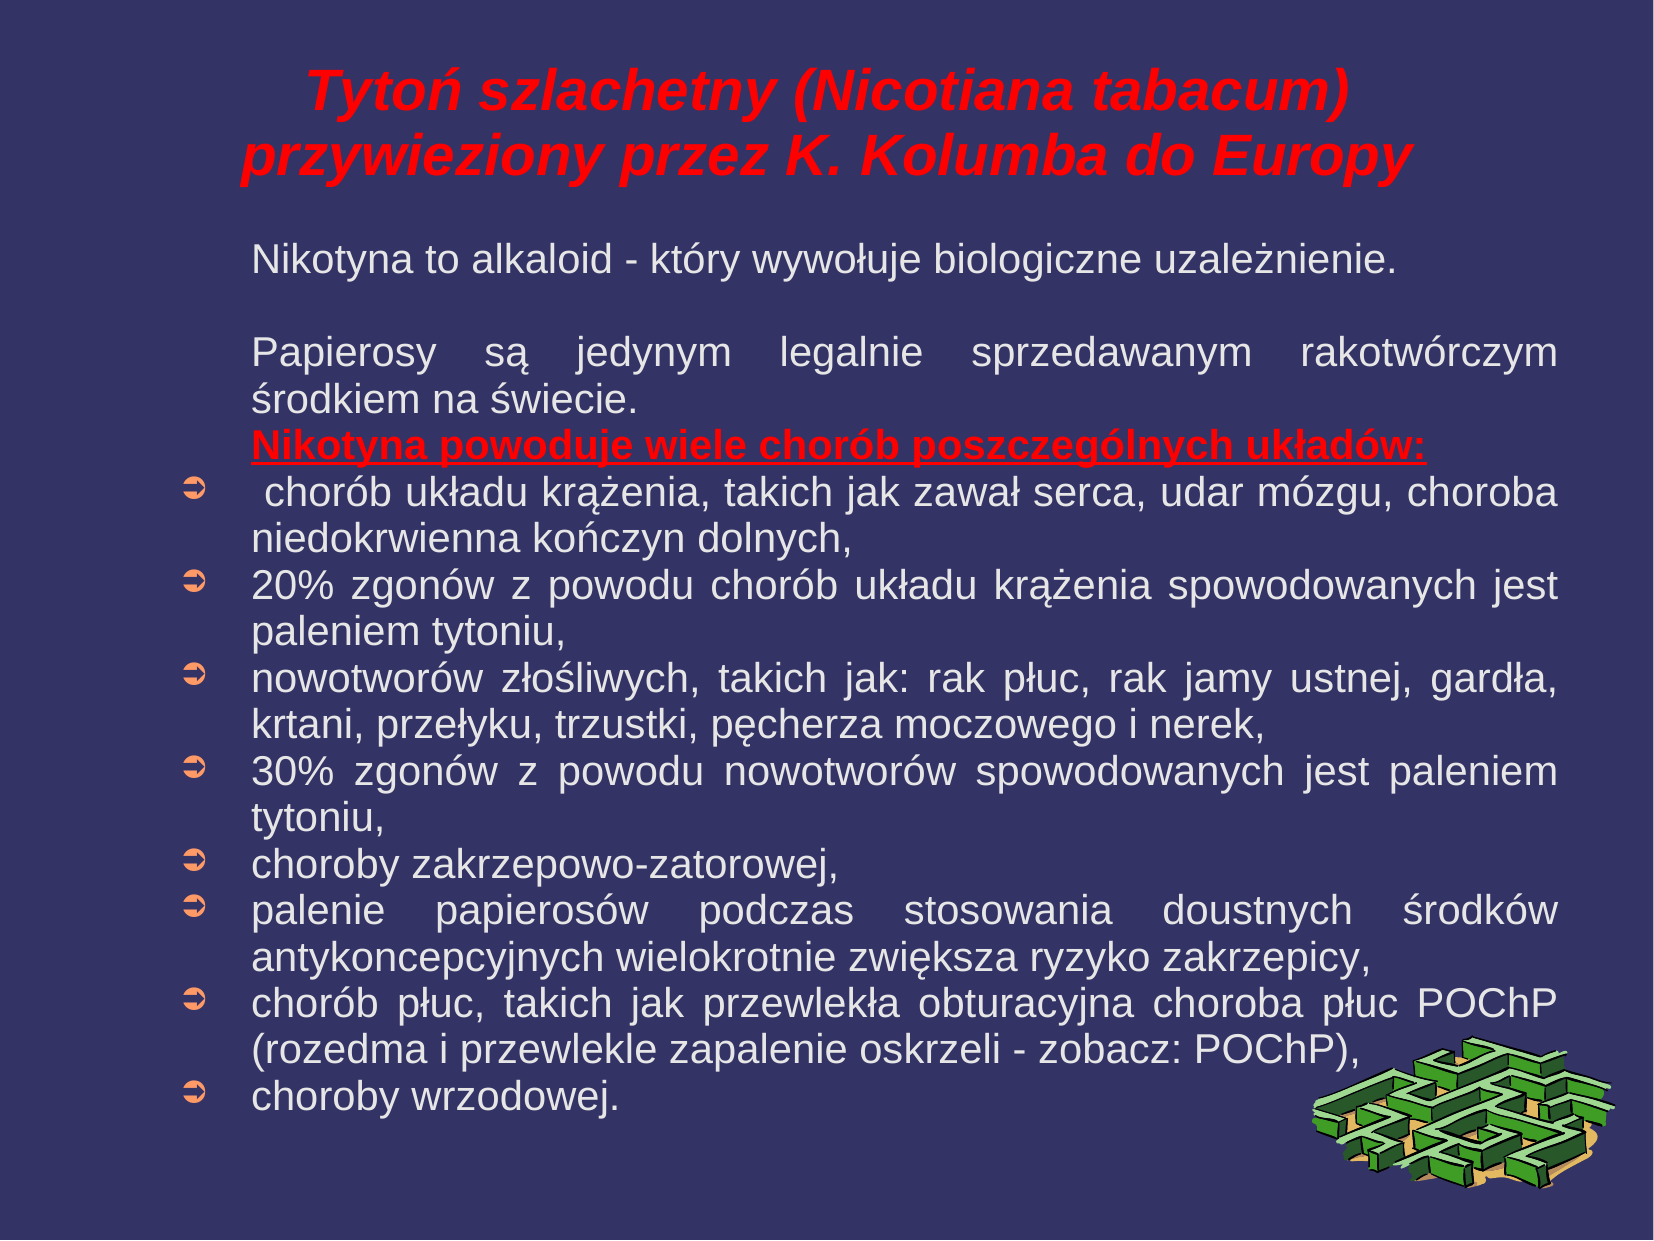

# Tytoń szlachetny (Nicotiana tabacum) przywieziony przez K. Kolumba do Europy
Nikotyna to alkaloid - który wywołuje biologiczne uzależnienie.
Papierosy są jedynym legalnie sprzedawanym rakotwórczym środkiem na świecie.
Nikotyna powoduje wiele chorób poszczególnych układów:
 chorób układu krążenia, takich jak zawał serca, udar mózgu, choroba niedokrwienna kończyn dolnych,
20% zgonów z powodu chorób układu krążenia spowodowanych jest paleniem tytoniu,
nowotworów złośliwych, takich jak: rak płuc, rak jamy ustnej, gardła, krtani, przełyku, trzustki, pęcherza moczowego i nerek,
30% zgonów z powodu nowotworów spowodowanych jest paleniem tytoniu,
choroby zakrzepowo-zatorowej,
palenie papierosów podczas stosowania doustnych środków antykoncepcyjnych wielokrotnie zwiększa ryzyko zakrzepicy,
chorób płuc, takich jak przewlekła obturacyjna choroba płuc POChP (rozedma i przewlekle zapalenie oskrzeli - zobacz: POChP),
choroby wrzodowej.